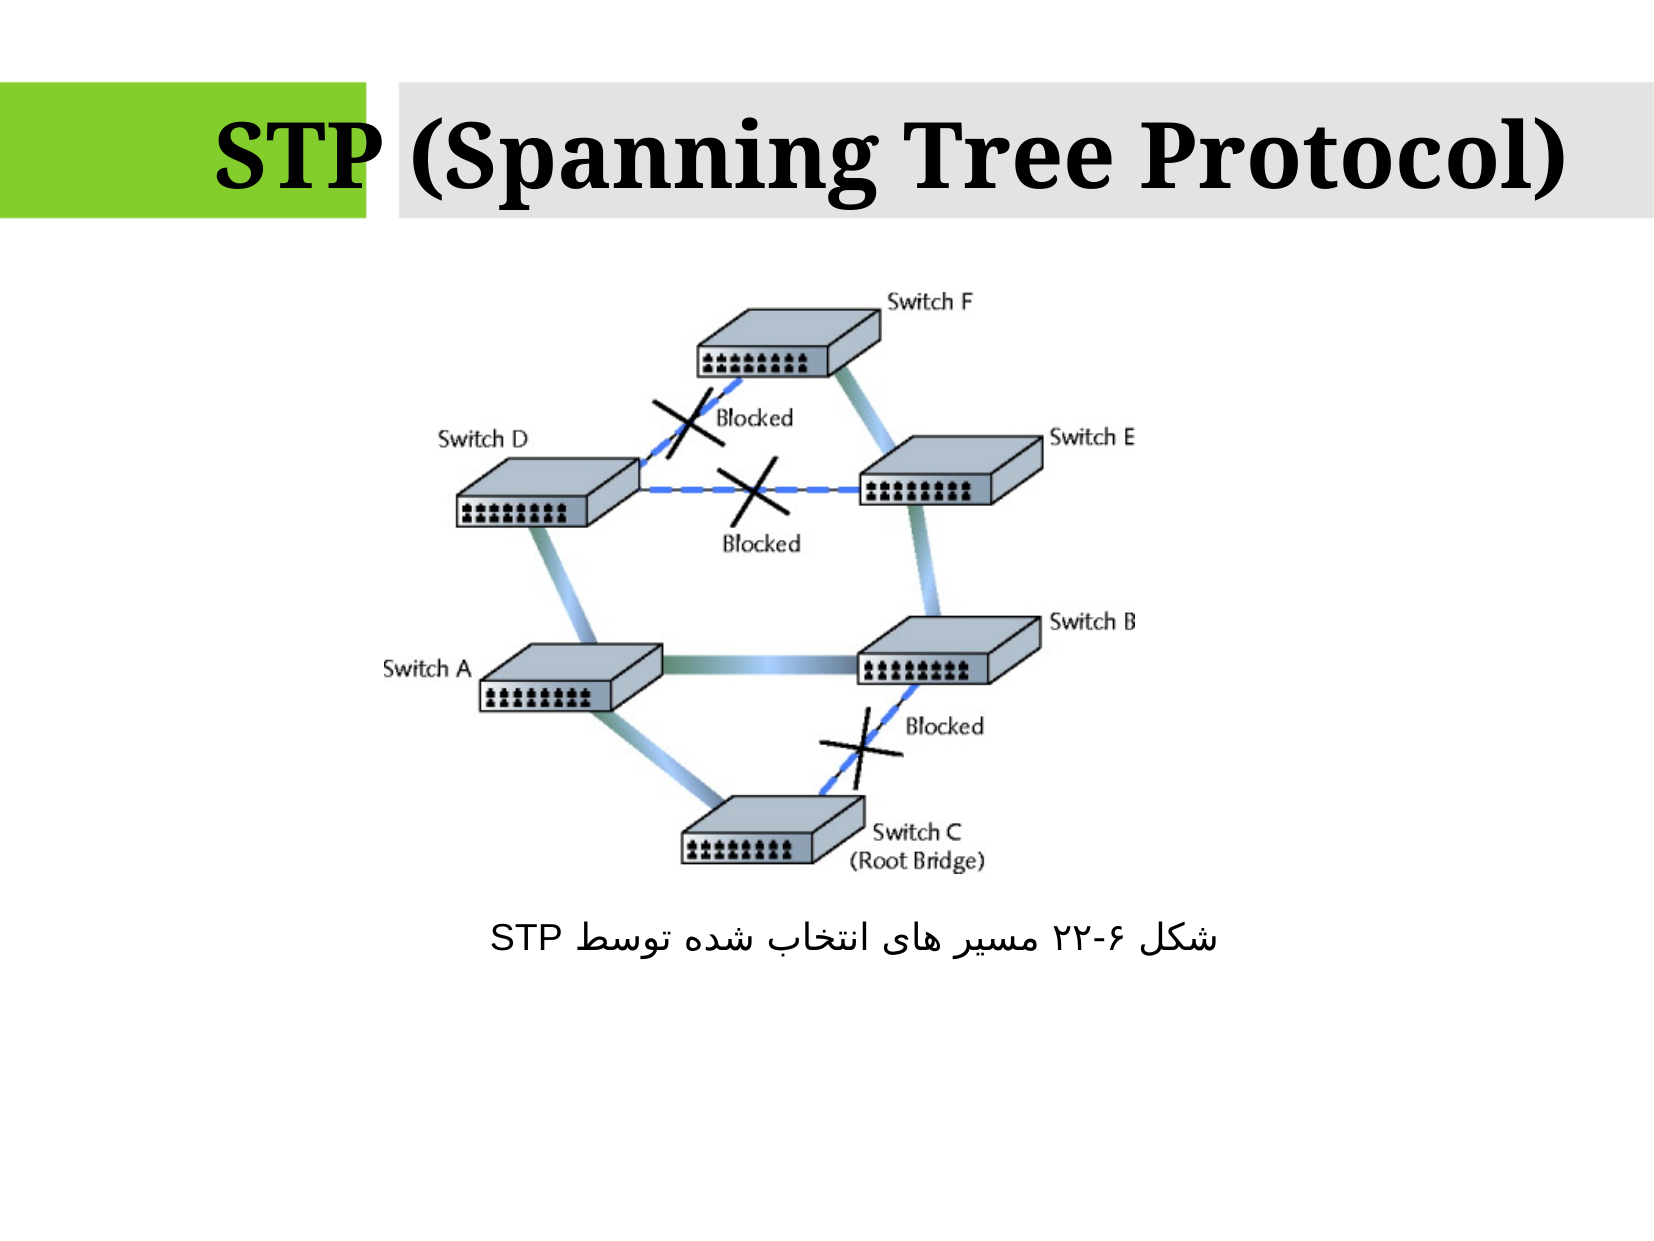

# STP (Spanning Tree Protocol)
شکل ۶-۲۲ مسیر های انتخاب شده توسط STP